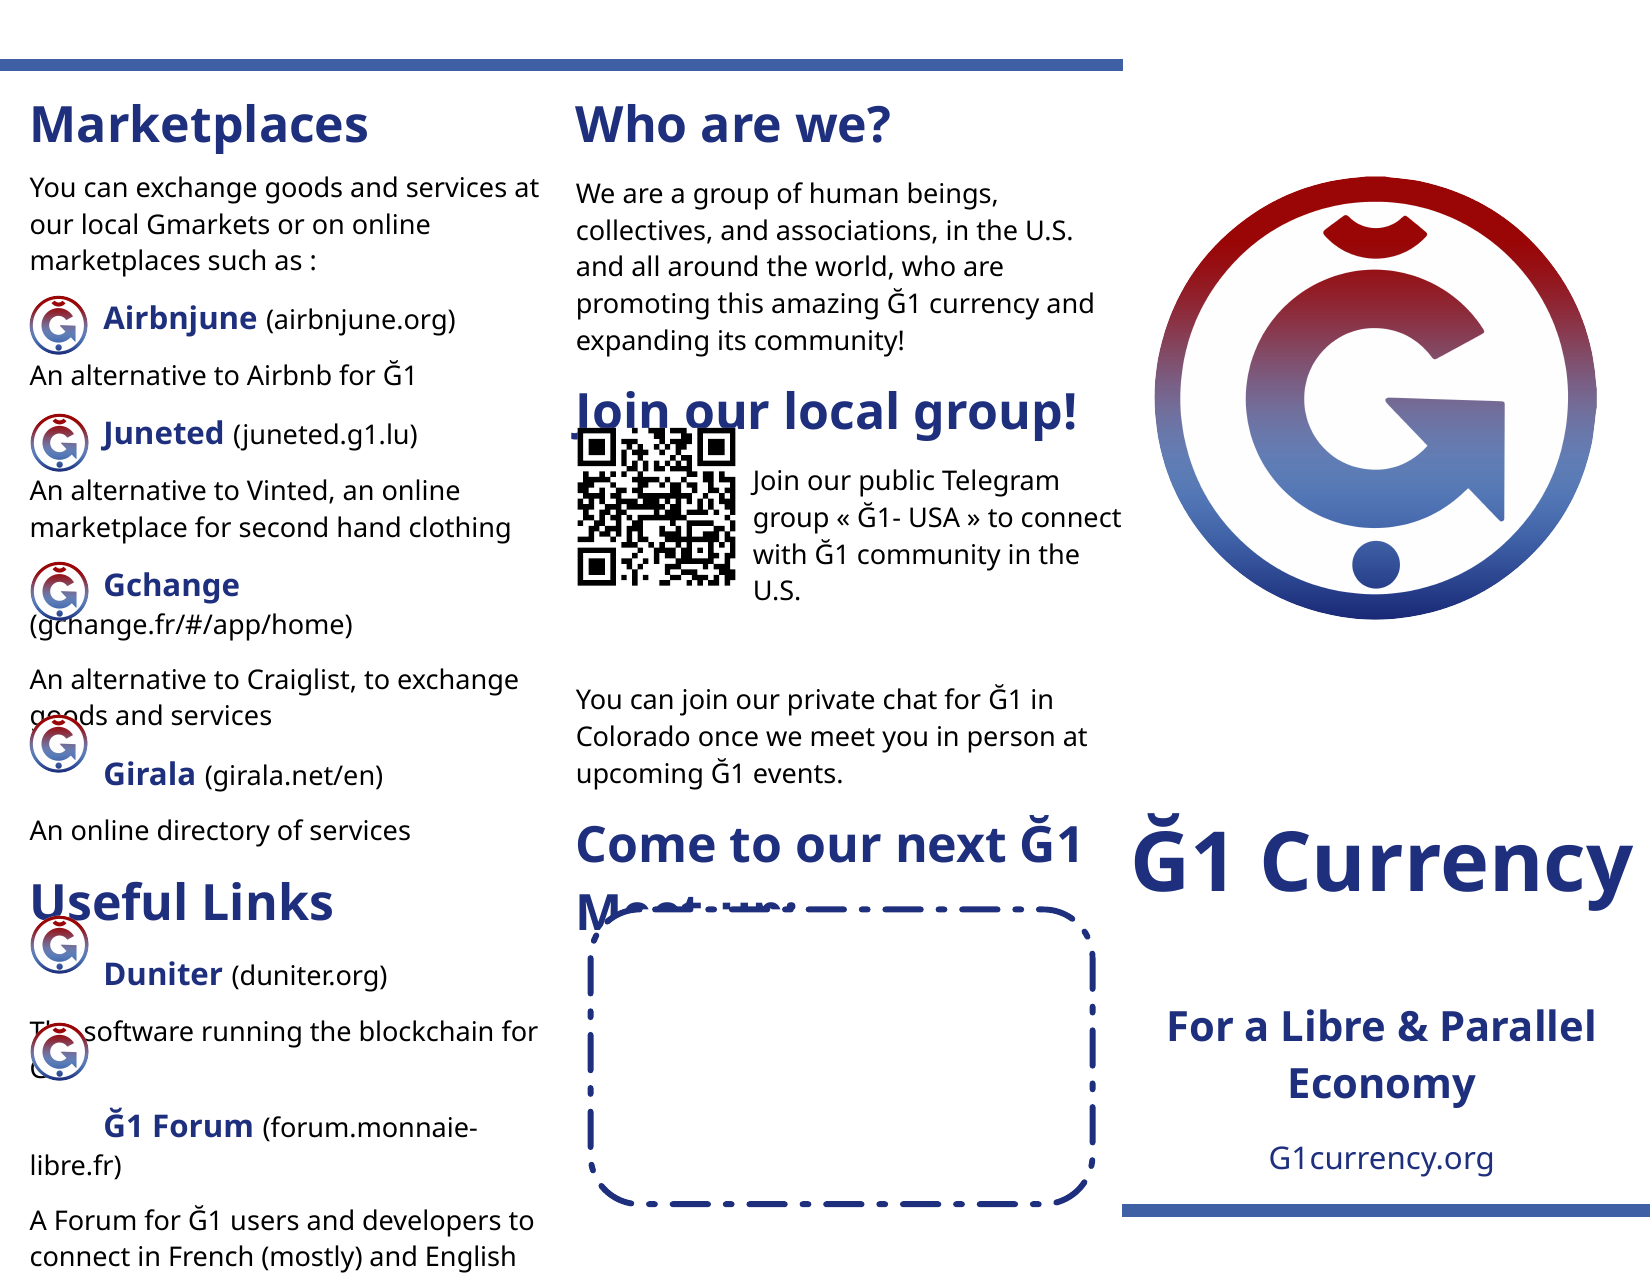

# Marketplaces
You can exchange goods and services at our local Gmarkets or on online marketplaces such as :
	Airbnjune (airbnjune.org)
An alternative to Airbnb for Ğ1
	Juneted (juneted.g1.lu)
An alternative to Vinted, an online marketplace for second hand clothing
	Gchange (gchange.fr/#/app/home)
An alternative to Craiglist, to exchange goods and services
	Girala (girala.net/en)
An online directory of services
Useful Links
	Duniter (duniter.org)
The software running the blockchain for Ğ1
	Ğ1 Forum (forum.monnaie-libre.fr)
A Forum for Ğ1 users and developers to connect in French (mostly) and English
Who are we?
We are a group of human beings, collectives, and associations, in the U.S. and all around the world, who are promoting this amazing Ğ1 currency and expanding its community!
Join our local group!
Join our public Telegram group « Ğ1- USA » to connect with Ğ1 community in the U.S.
You can join our private chat for Ğ1 in Colorado once we meet you in person at upcoming Ğ1 events.
Come to our next Ğ1 Meet-up:
Ğ1 Currency
For a Libre & Parallel Economy
G1currency.org